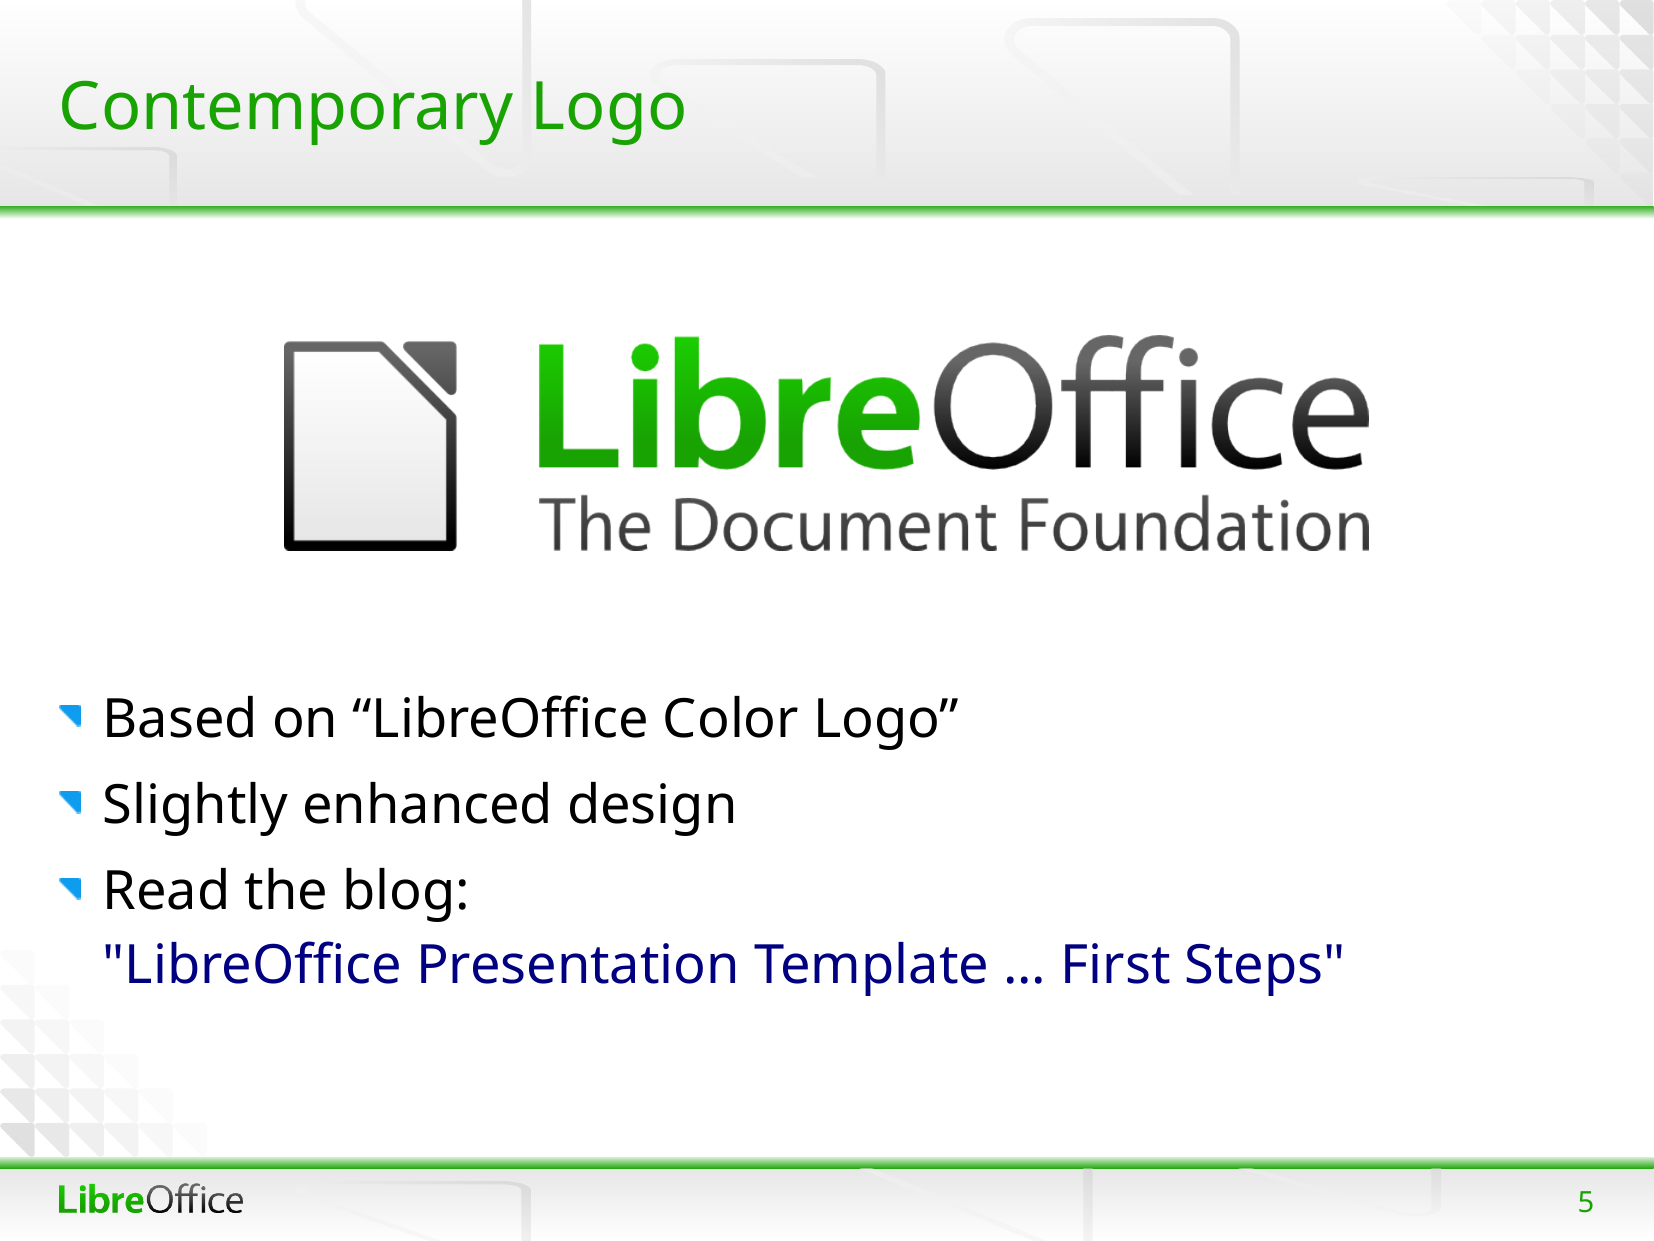

# Contemporary Logo
Based on “LibreOffice Color Logo”
Slightly enhanced design
Read the blog: "LibreOffice Presentation Template ... First Steps"
5